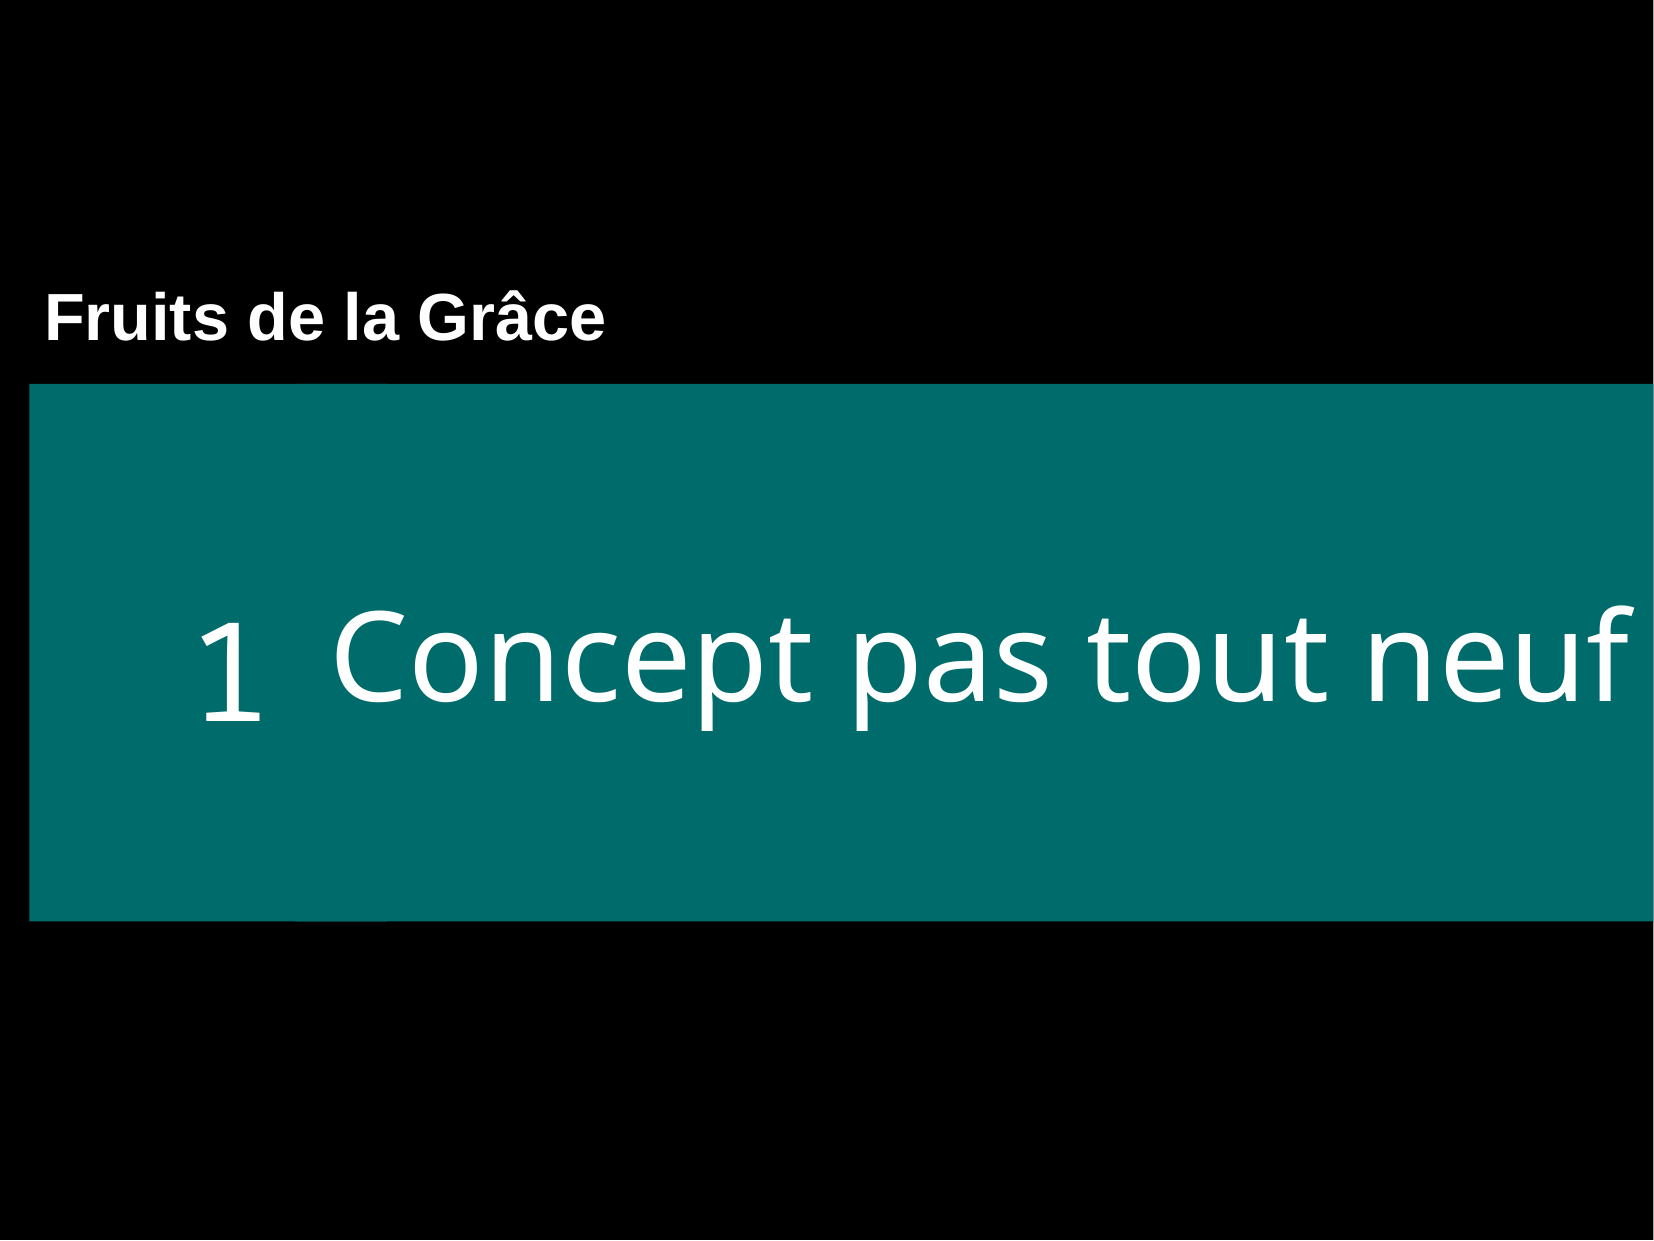

Fruits de la Grâce
Concept pas tout neuf
1